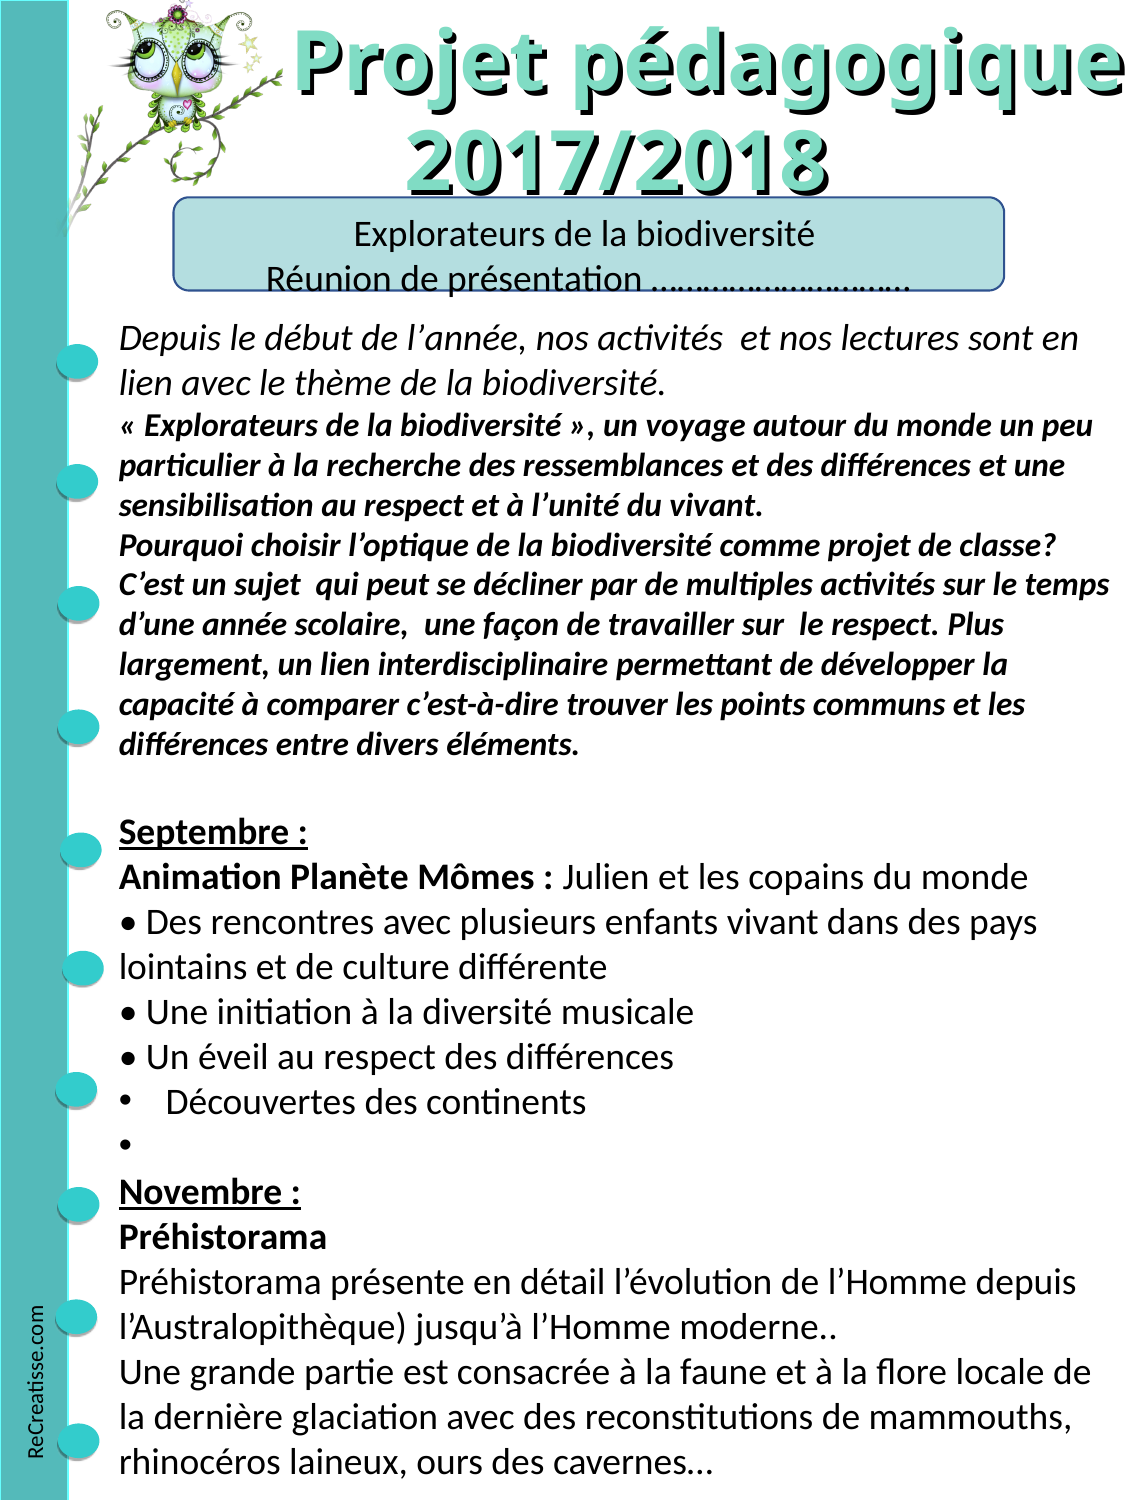

Projet pédagogique
 2017/2018
Explorateurs de la biodiversité
Réunion de présentation …………………………
Depuis le début de l’année, nos activités et nos lectures sont en lien avec le thème de la biodiversité.
« Explorateurs de la biodiversité », un voyage autour du monde un peu particulier à la recherche des ressemblances et des différences et une sensibilisation au respect et à l’unité du vivant.
Pourquoi choisir l’optique de la biodiversité comme projet de classe?
C’est un sujet  qui peut se décliner par de multiples activités sur le temps d’une année scolaire,  une façon de travailler sur  le respect. Plus largement, un lien interdisciplinaire permettant de développer la capacité à comparer c’est-à-dire trouver les points communs et les différences entre divers éléments.
Septembre :
Animation Planète Mômes : Julien et les copains du monde
• Des rencontres avec plusieurs enfants vivant dans des pays lointains et de culture différente
• Une initiation à la diversité musicale
• Un éveil au respect des différences
Découvertes des continents
Novembre :
Préhistorama
Préhistorama présente en détail l’évolution de l’Homme depuis l’Australopithèque) jusqu’à l’Homme moderne..
Une grande partie est consacrée à la faune et à la flore locale de la dernière glaciation avec des reconstitutions de mammouths, rhinocéros laineux, ours des cavernes…
ReCreatisse.com